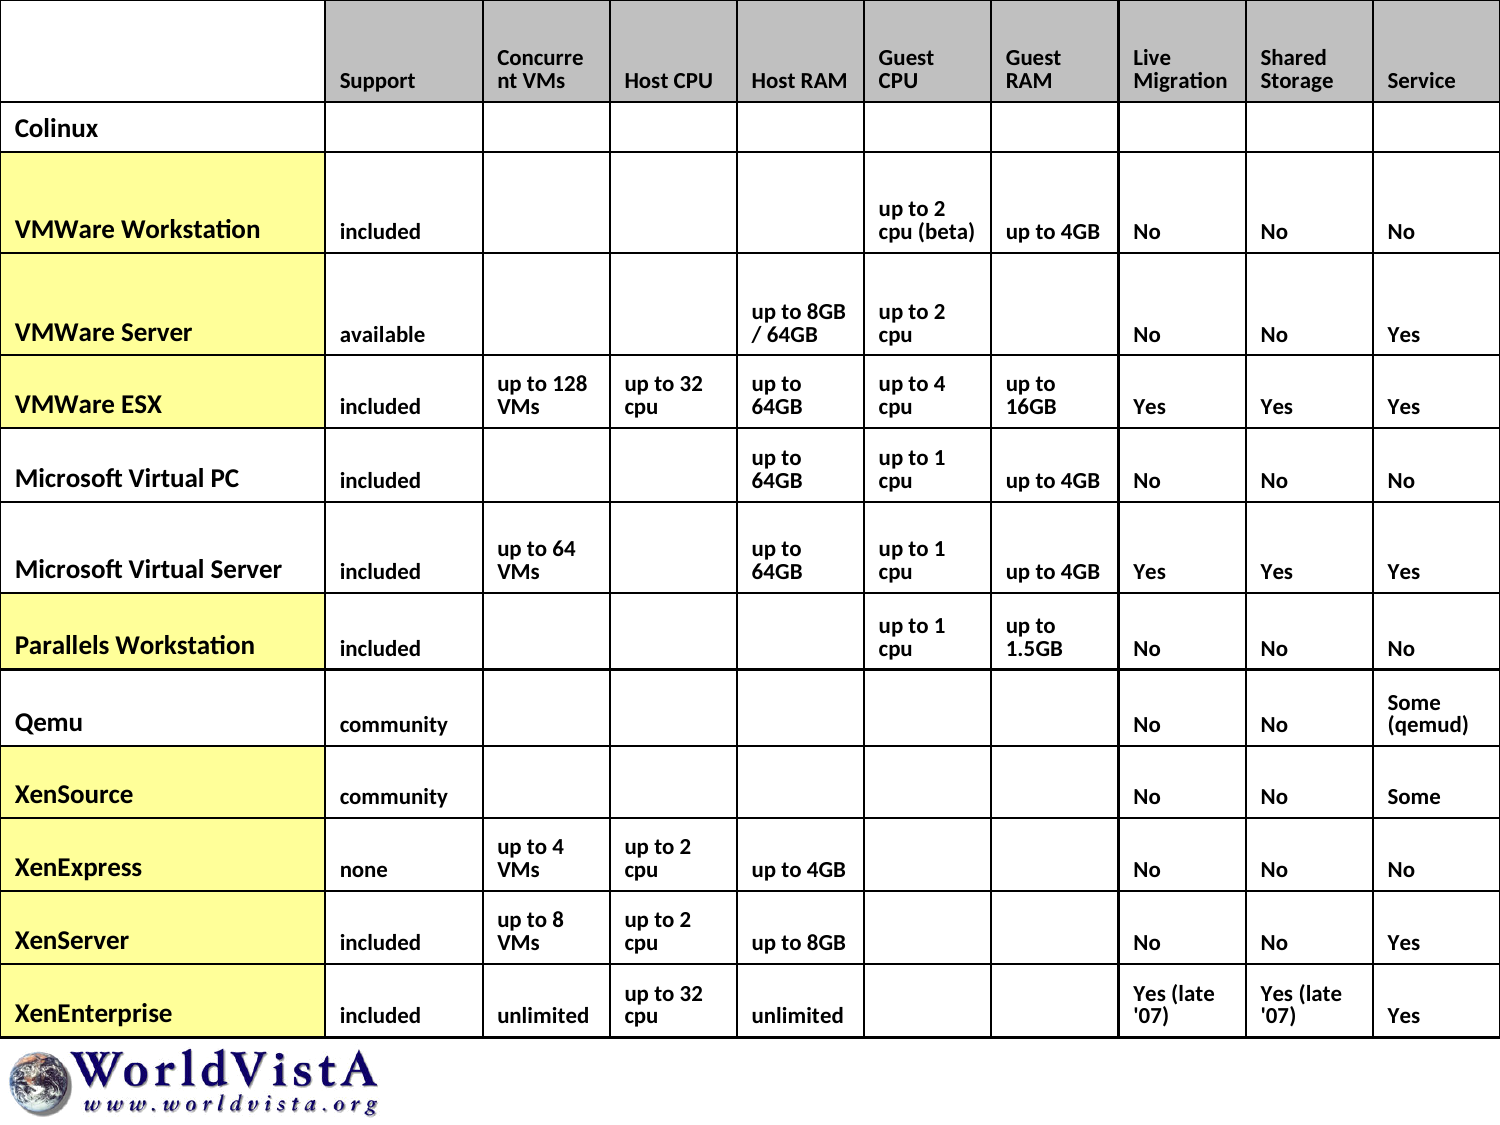

Support
Concurrent VMs
Host CPU
Host RAM
Guest CPU
Guest RAM
Live Migration
Shared Storage
Service
Colinux
VMWare Workstation
included
up to 2 cpu (beta)
up to 4GB
No
No
No
VMWare Server
available
up to 8GB / 64GB
up to 2 cpu
No
No
Yes
VMWare ESX
included
up to 128 VMs
up to 32 cpu
up to 64GB
up to 4 cpu
up to 16GB
Yes
Yes
Yes
Microsoft Virtual PC
included
up to 64GB
up to 1 cpu
up to 4GB
No
No
No
Microsoft Virtual Server
included
up to 64 VMs
up to 64GB
up to 1 cpu
up to 4GB
Yes
Yes
Yes
Parallels Workstation
included
up to 1 cpu
up to 1.5GB
No
No
No
Qemu
community
No
No
Some (qemud)
XenSource
community
No
No
Some
XenExpress
none
up to 4 VMs
up to 2 cpu
up to 4GB
No
No
No
XenServer
included
up to 8 VMs
up to 2 cpu
up to 8GB
No
No
Yes
XenEnterprise
included
unlimited
up to 32 cpu
unlimited
Yes (late '07)
Yes (late '07)
Yes